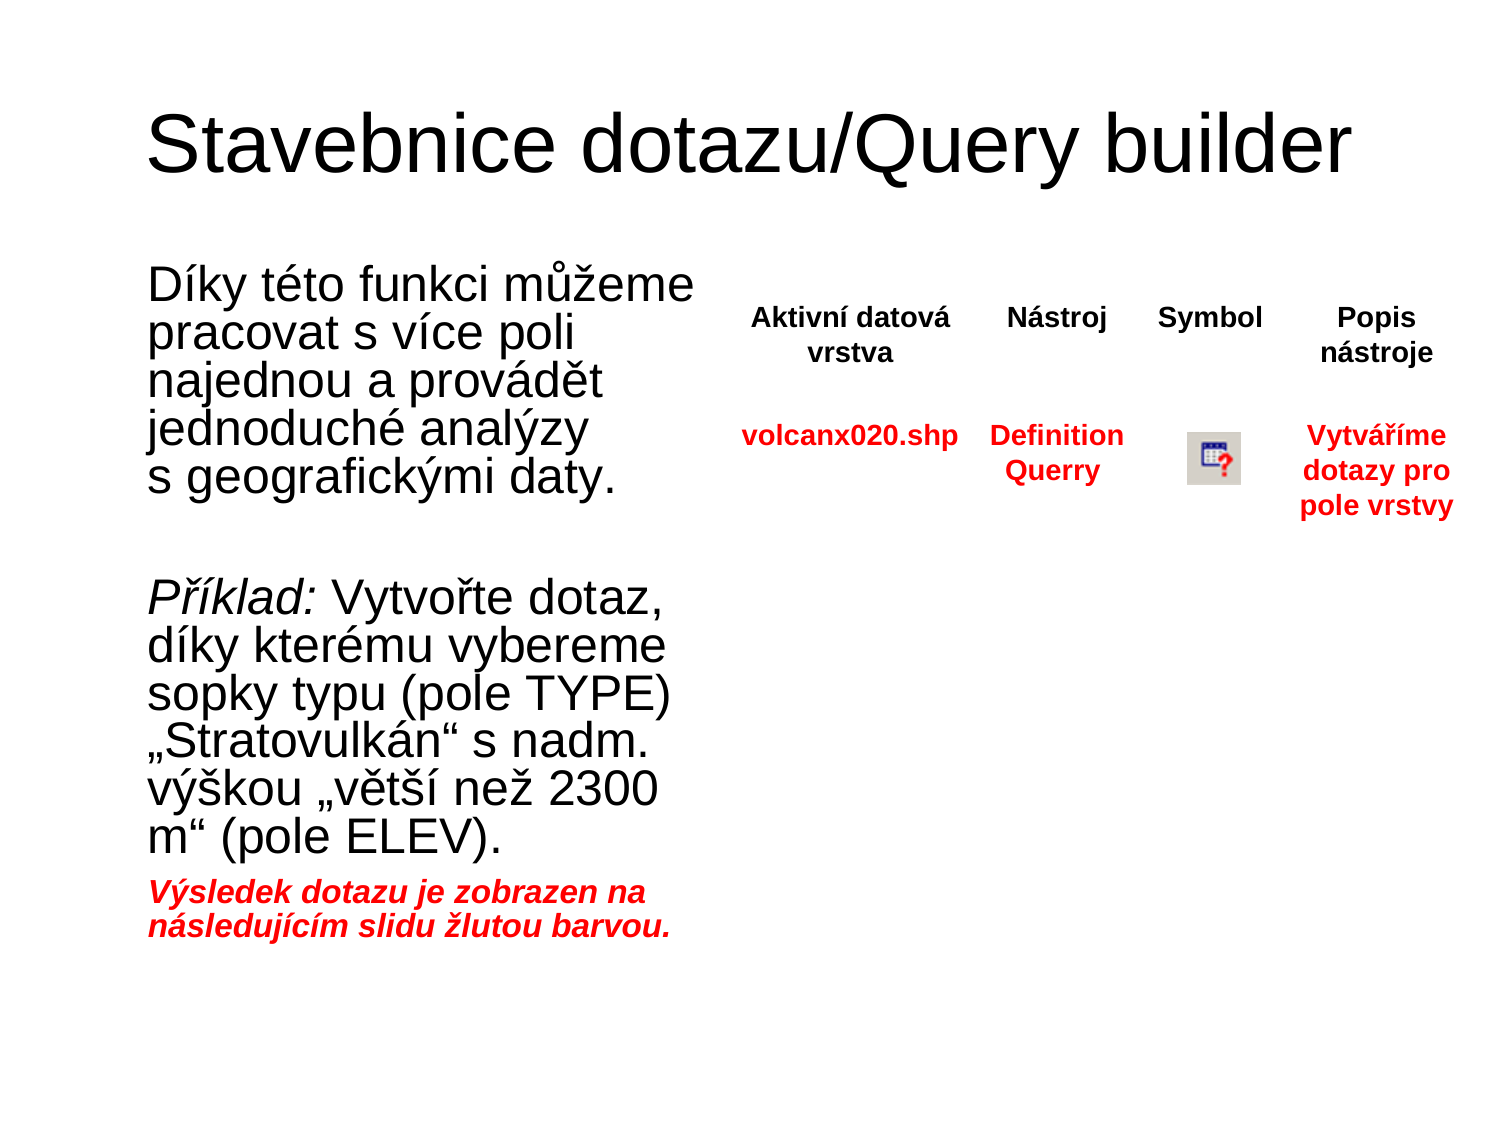

# Stavebnice dotazu/Query builder
	Díky této funkci můžeme pracovat s více poli najednou a provádět jednoduché analýzy
s geografickými daty.
	Příklad: Vytvořte dotaz, díky kterému vybereme sopky typu (pole TYPE) „Stratovulkán“ s nadm. výškou „větší než 2300 m“ (pole ELEV).
	Výsledek dotazu je zobrazen na následujícím slidu žlutou barvou.
| Aktivní datová vrstva | Nástroj | Symbol | Popis nástroje |
| --- | --- | --- | --- |
| volcanx020.shp | Definition Querry | | Vytváříme dotazy pro pole vrstvy |